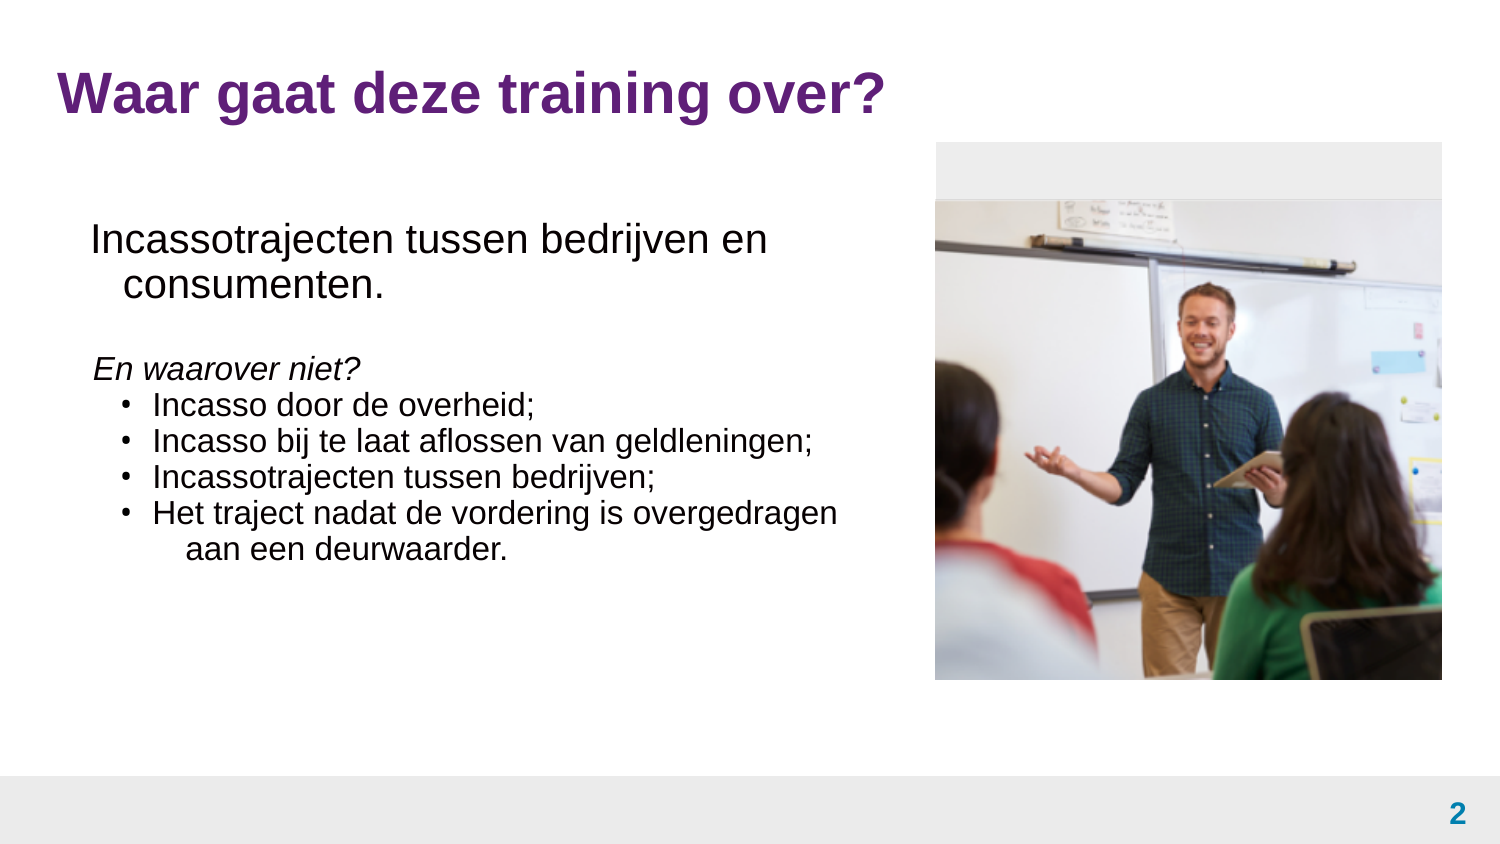

# Waar gaat deze training over?
Incassotrajecten tussen bedrijven en
consumenten.
En waarover niet?
Incasso door de overheid;
Incasso bij te laat aflossen van geldleningen;
Incassotrajecten tussen bedrijven;
Het traject nadat de vordering is overgedragen
aan een deurwaarder.
2